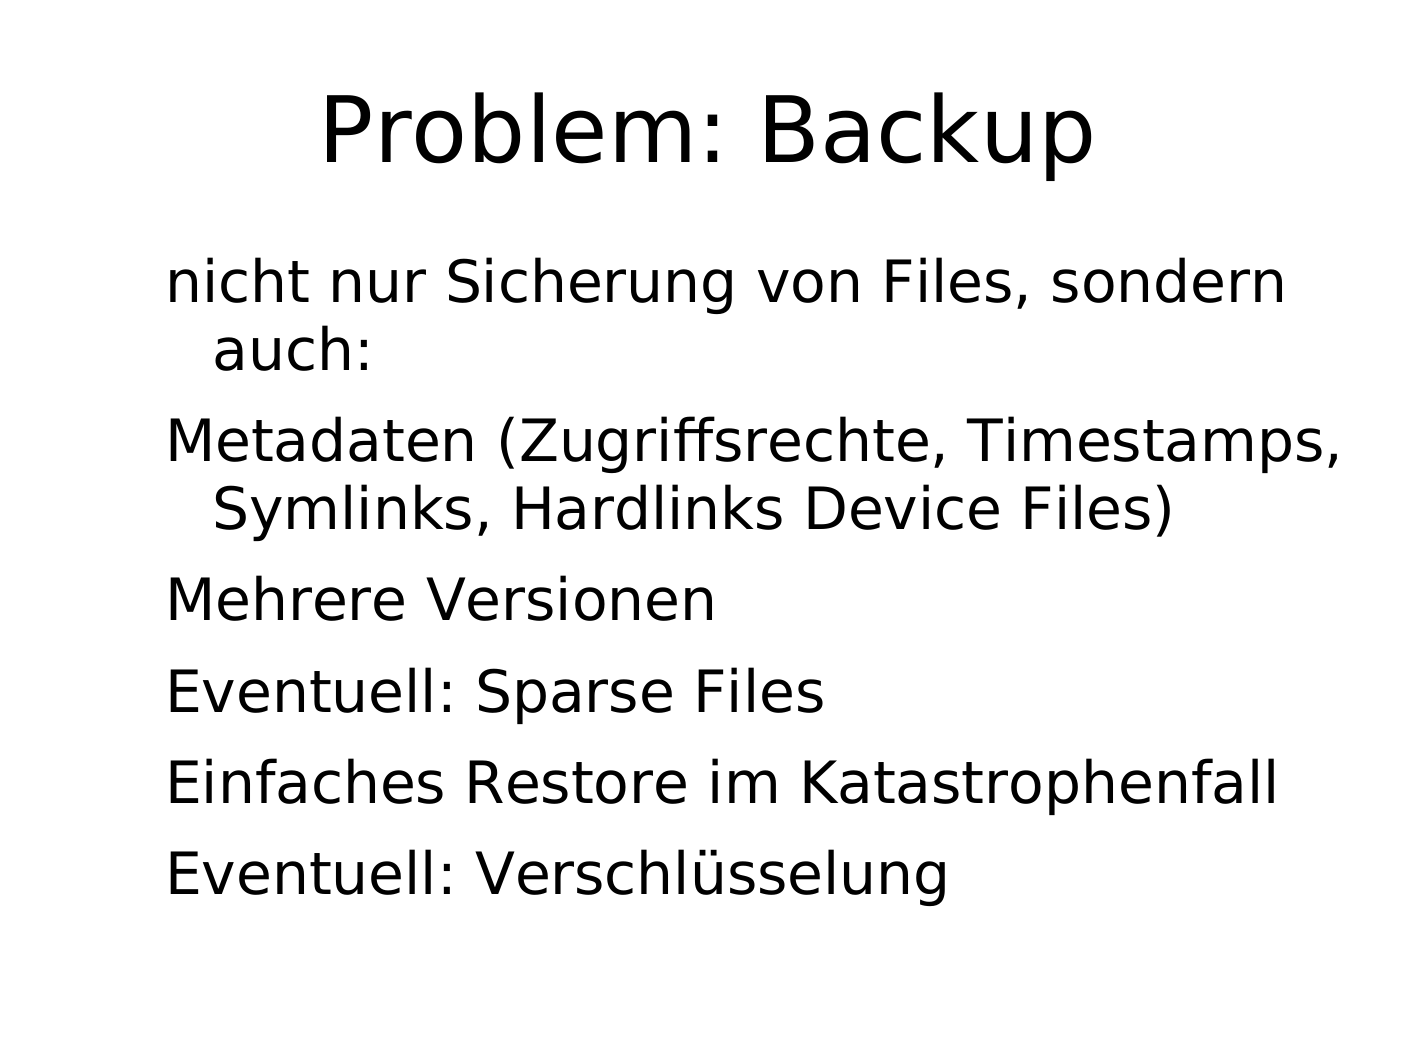

# Problem: Backup
nicht nur Sicherung von Files, sondern auch:
Metadaten (Zugriffsrechte, Timestamps, Symlinks, Hardlinks Device Files)
Mehrere Versionen
Eventuell: Sparse Files
Einfaches Restore im Katastrophenfall
Eventuell: Verschlüsselung